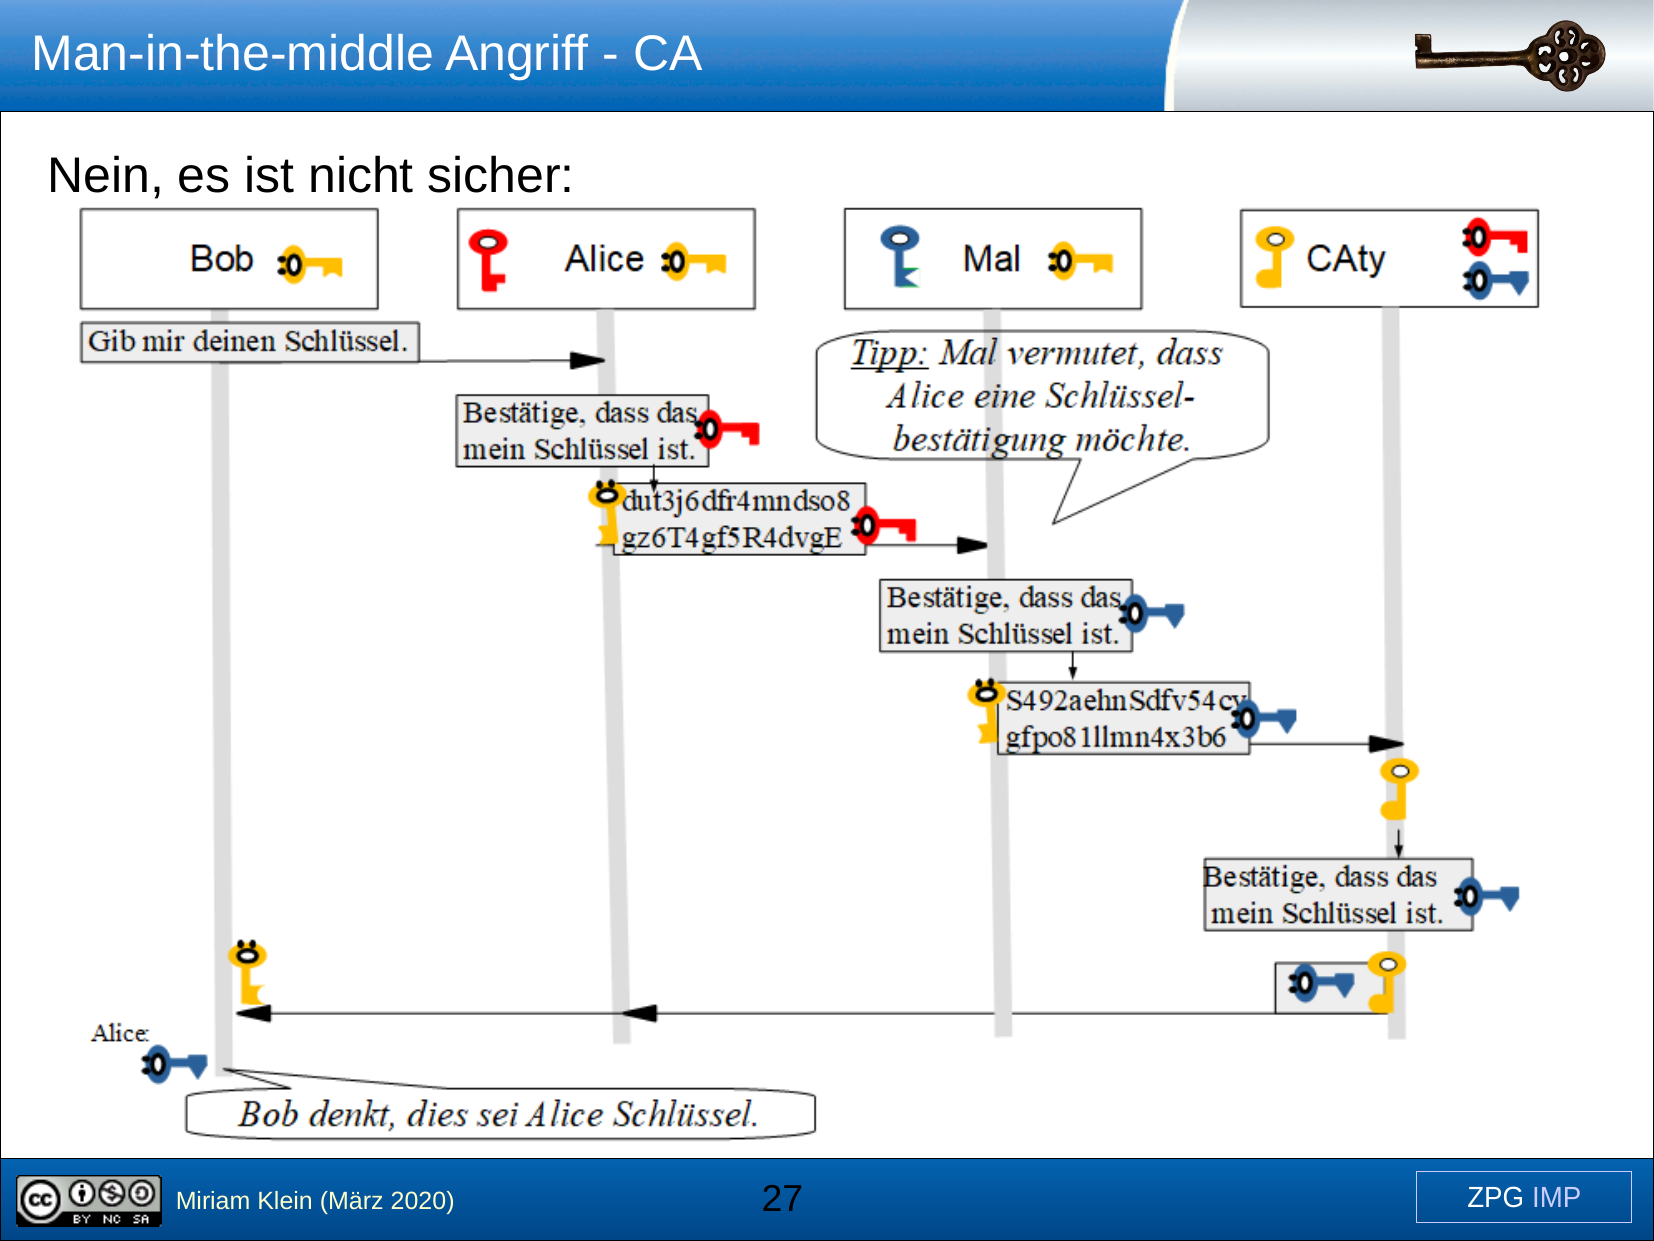

# Man-in-the-middle Angriff - CA
Nein, es ist nicht sicher:
27